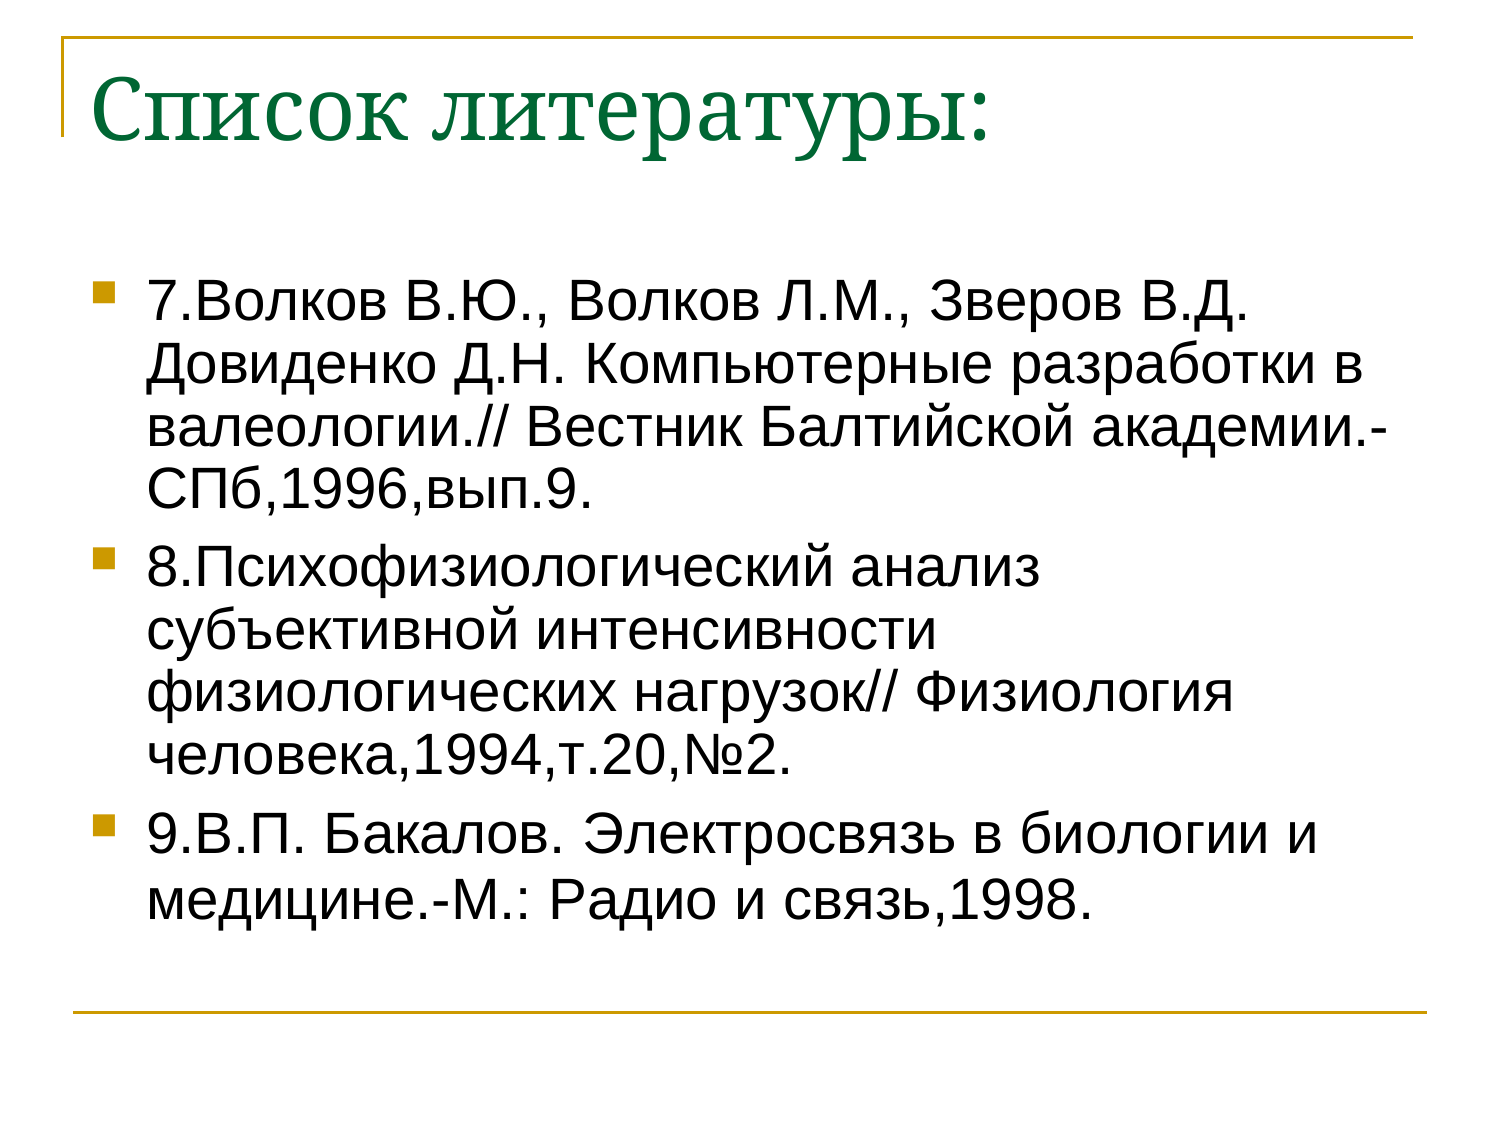

# Список литературы:
7.Волков В.Ю., Волков Л.М., Зверов В.Д. Довиденко Д.Н. Компьютерные разработки в валеологии.// Вестник Балтийской академии.- СПб,1996,вып.9.
8.Психофизиологический анализ субъективной интенсивности физиологических нагрузок// Физиология человека,1994,т.20,№2.
9.В.П. Бакалов. Электросвязь в биологии и медицине.-М.: Радио и связь,1998.